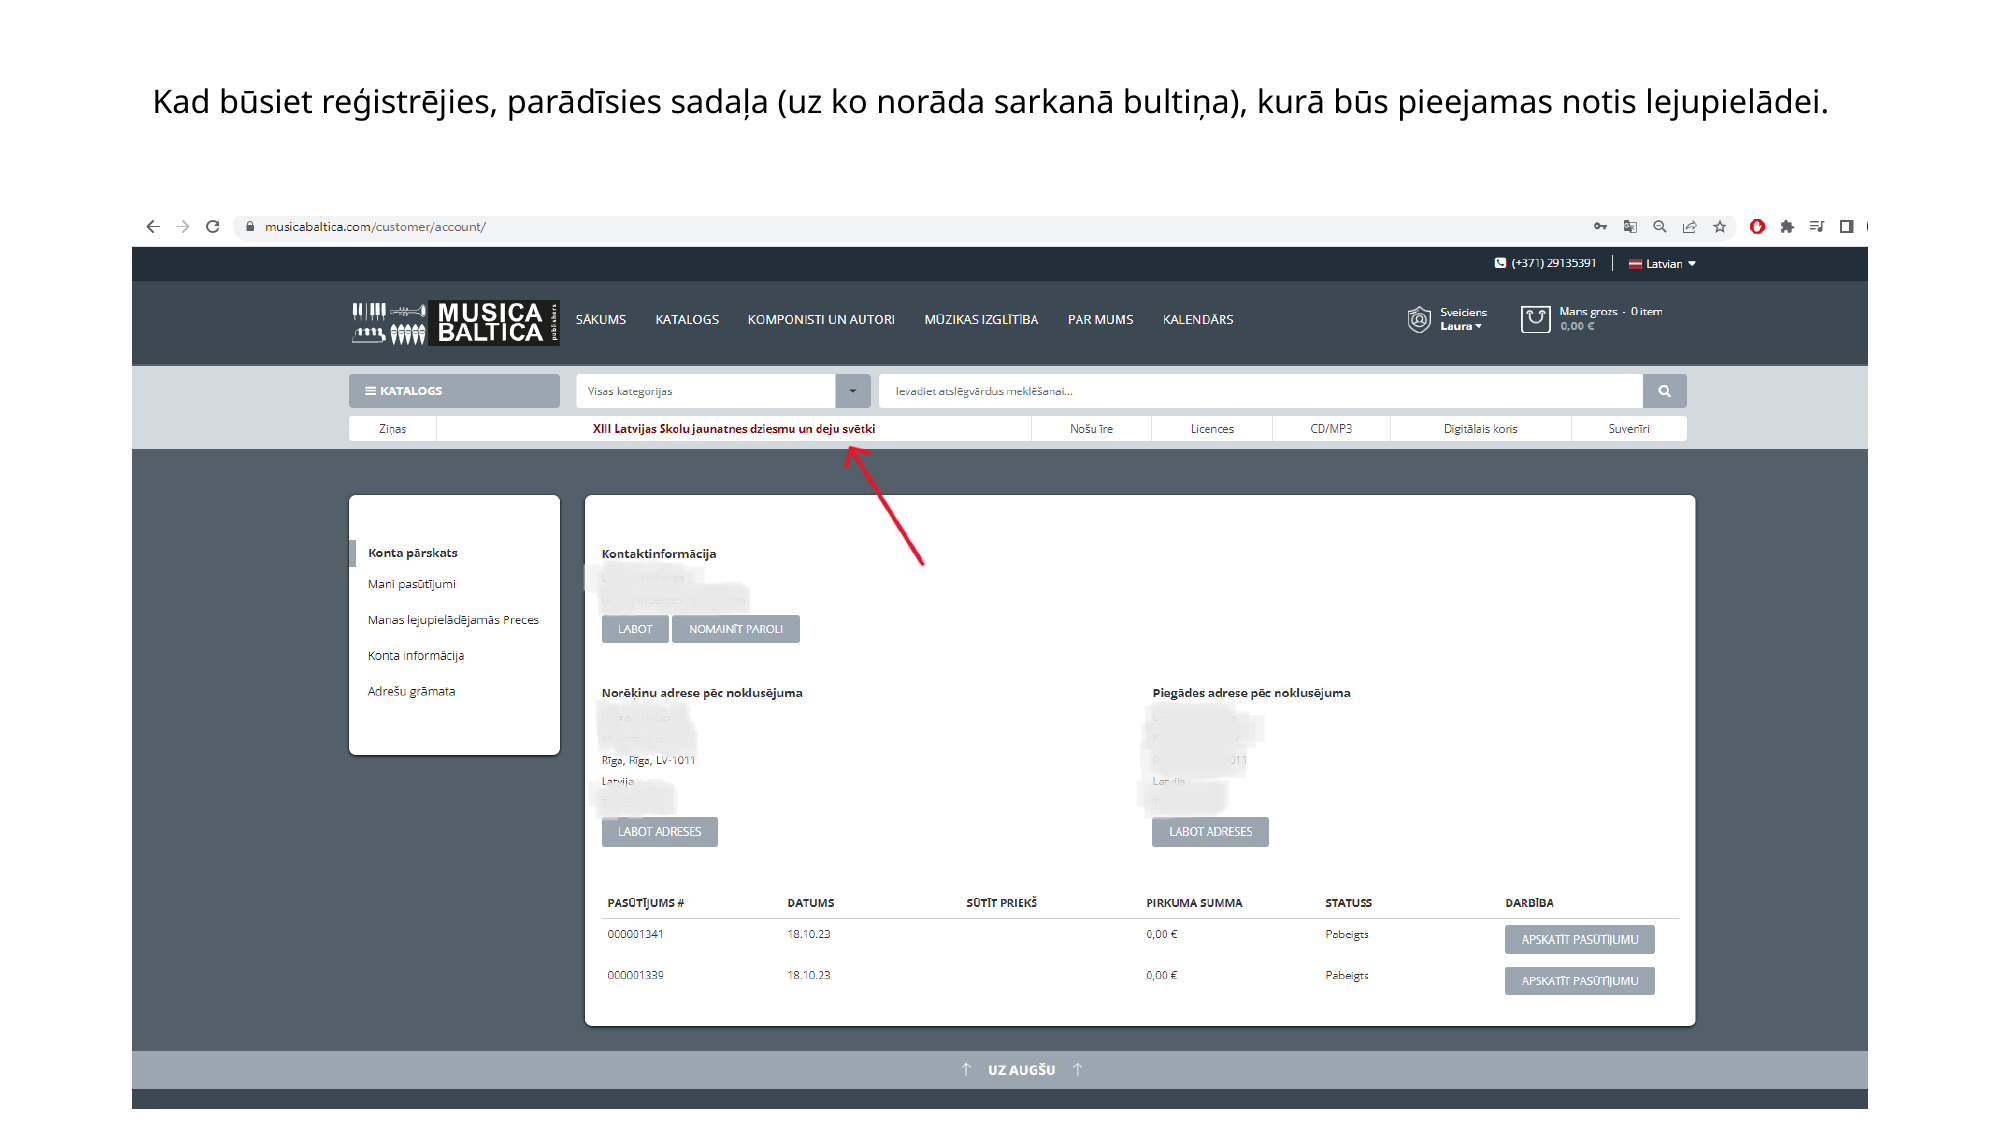

# Kad būsiet reģistrējies, parādīsies sadaļa (uz ko norāda sarkanā bultiņa), kurā būs pieejamas notis lejupielādei.